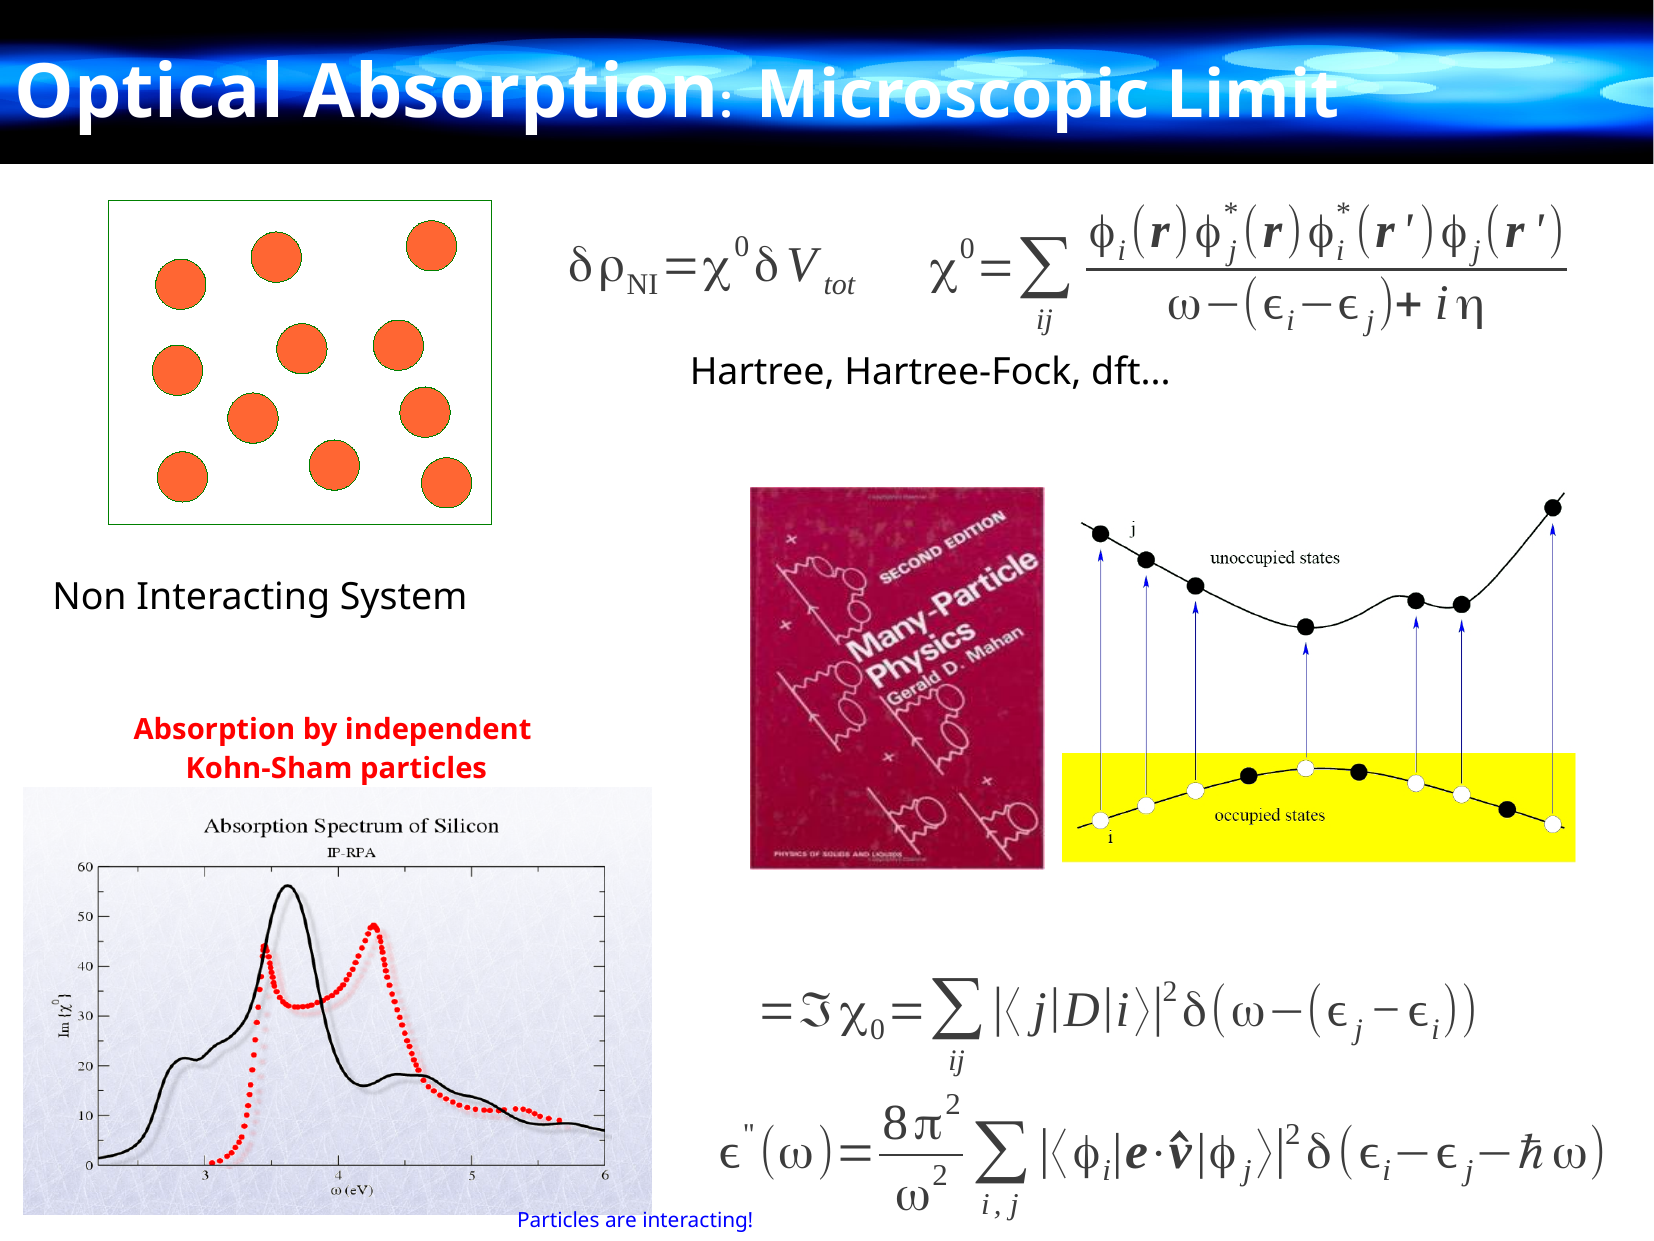

Optical Absorption: Microscopic Limit
Non Interacting System
Hartree, Hartree-Fock, dft...
Absorption by independent
Kohn-Sham particles
Particles are interacting!